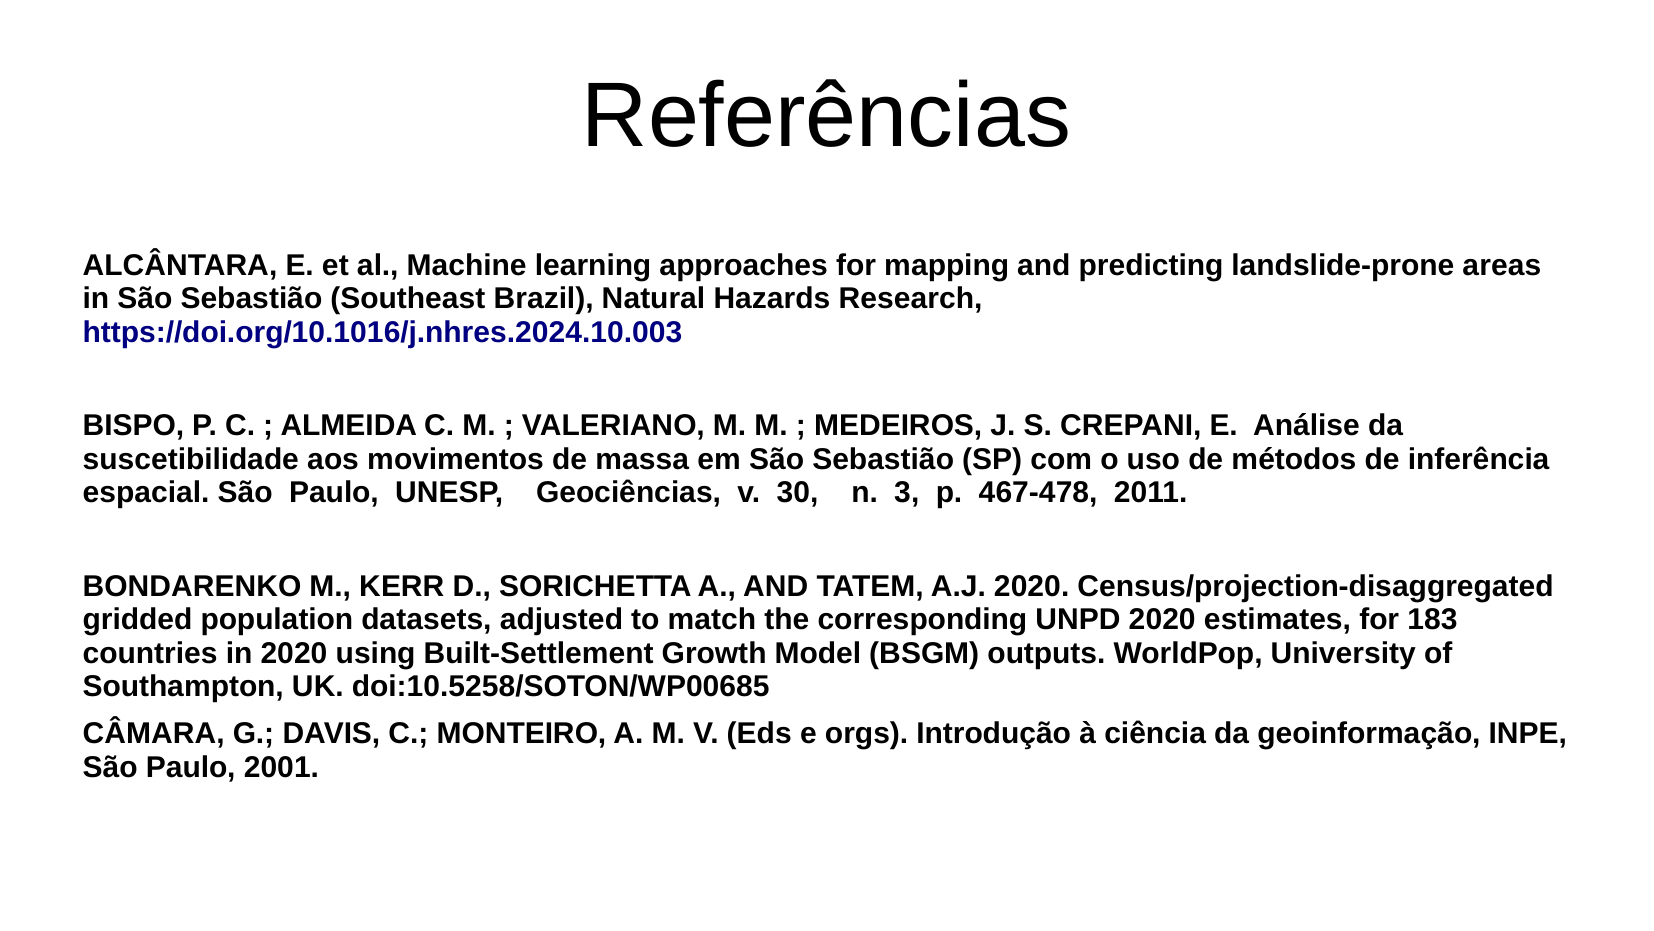

# Referências
ALCÂNTARA, E. et al., Machine learning approaches for mapping and predicting landslide-prone areas in São Sebastião (Southeast Brazil), Natural Hazards Research, https://doi.org/10.1016/j.nhres.2024.10.003
BISPO, P. C. ; ALMEIDA C. M. ; VALERIANO, M. M. ; MEDEIROS, J. S. CREPANI, E. Análise da suscetibilidade aos movimentos de massa em São Sebastião (SP) com o uso de métodos de inferência espacial. São Paulo, UNESP, Geociências, v. 30, n. 3, p. 467-478, 2011.
BONDARENKO M., KERR D., SORICHETTA A., AND TATEM, A.J. 2020. Census/projection-disaggregated gridded population datasets, adjusted to match the corresponding UNPD 2020 estimates, for 183 countries in 2020 using Built-Settlement Growth Model (BSGM) outputs. WorldPop, University of Southampton, UK. doi:10.5258/SOTON/WP00685
CÂMARA, G.; DAVIS, C.; MONTEIRO, A. M. V. (Eds e orgs). Introdução à ciência da geoinformação, INPE, São Paulo, 2001.